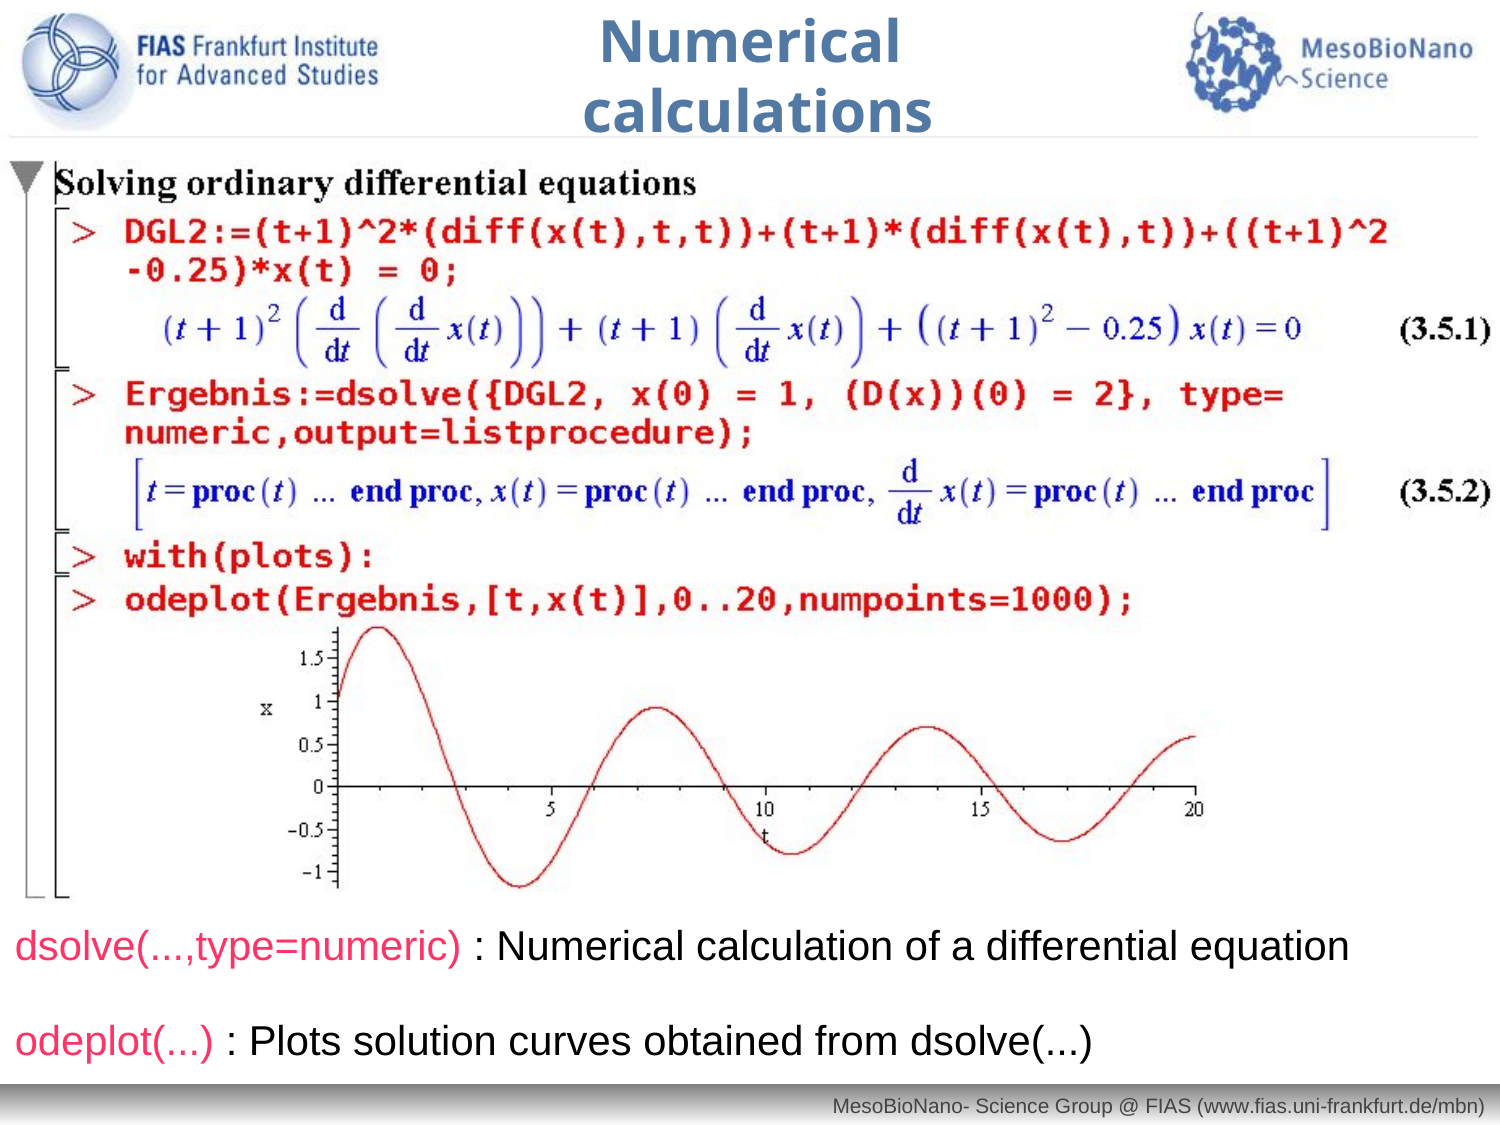

# Numerical calculations
dsolve(...,type=numeric) : Numerical calculation of a differential equation
odeplot(...) : Plots solution curves obtained from dsolve(...)